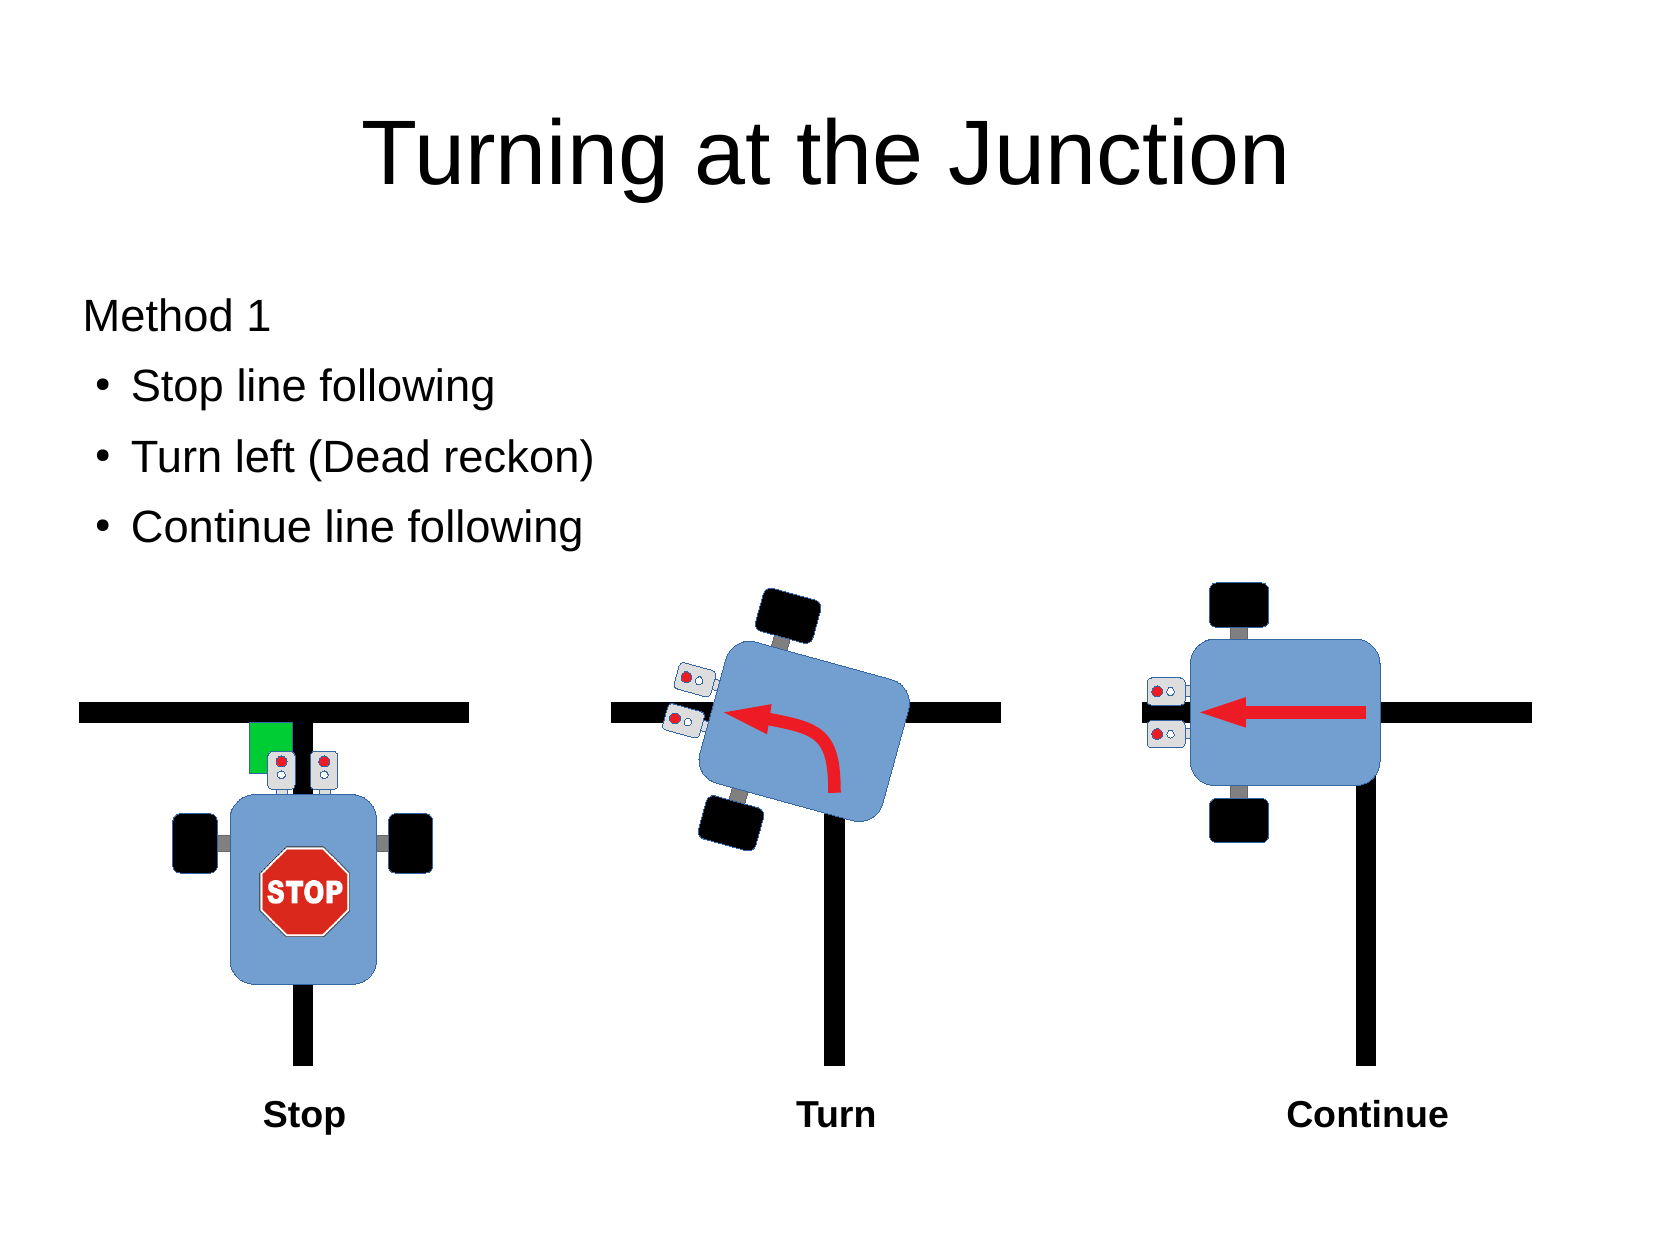

# Turning at the Junction
Method 1
Stop line following
Turn left (Dead reckon)
Continue line following
Stop
Turn
Continue